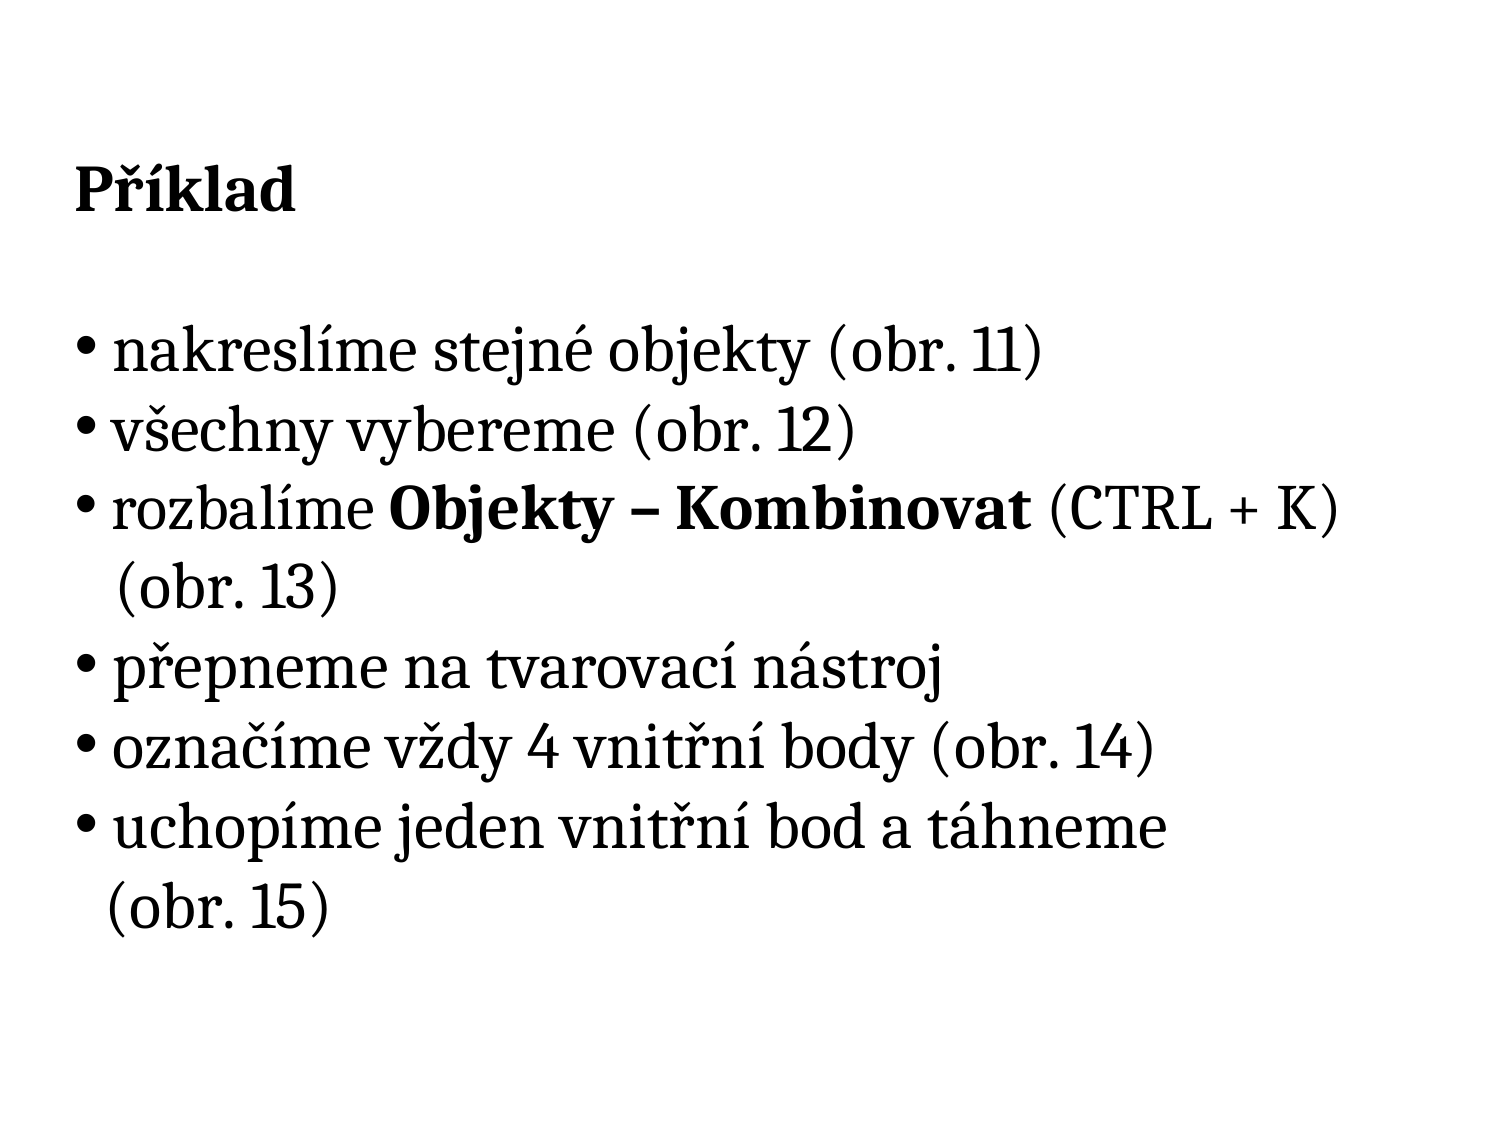

Příklad
 nakreslíme stejné objekty (obr. 11)
 všechny vybereme (obr. 12)
 rozbalíme Objekty – Kombinovat (CTRL + K)
 (obr. 13)
 přepneme na tvarovací nástroj
 označíme vždy 4 vnitřní body (obr. 14)
 uchopíme jeden vnitřní bod a táhneme
 (obr. 15)